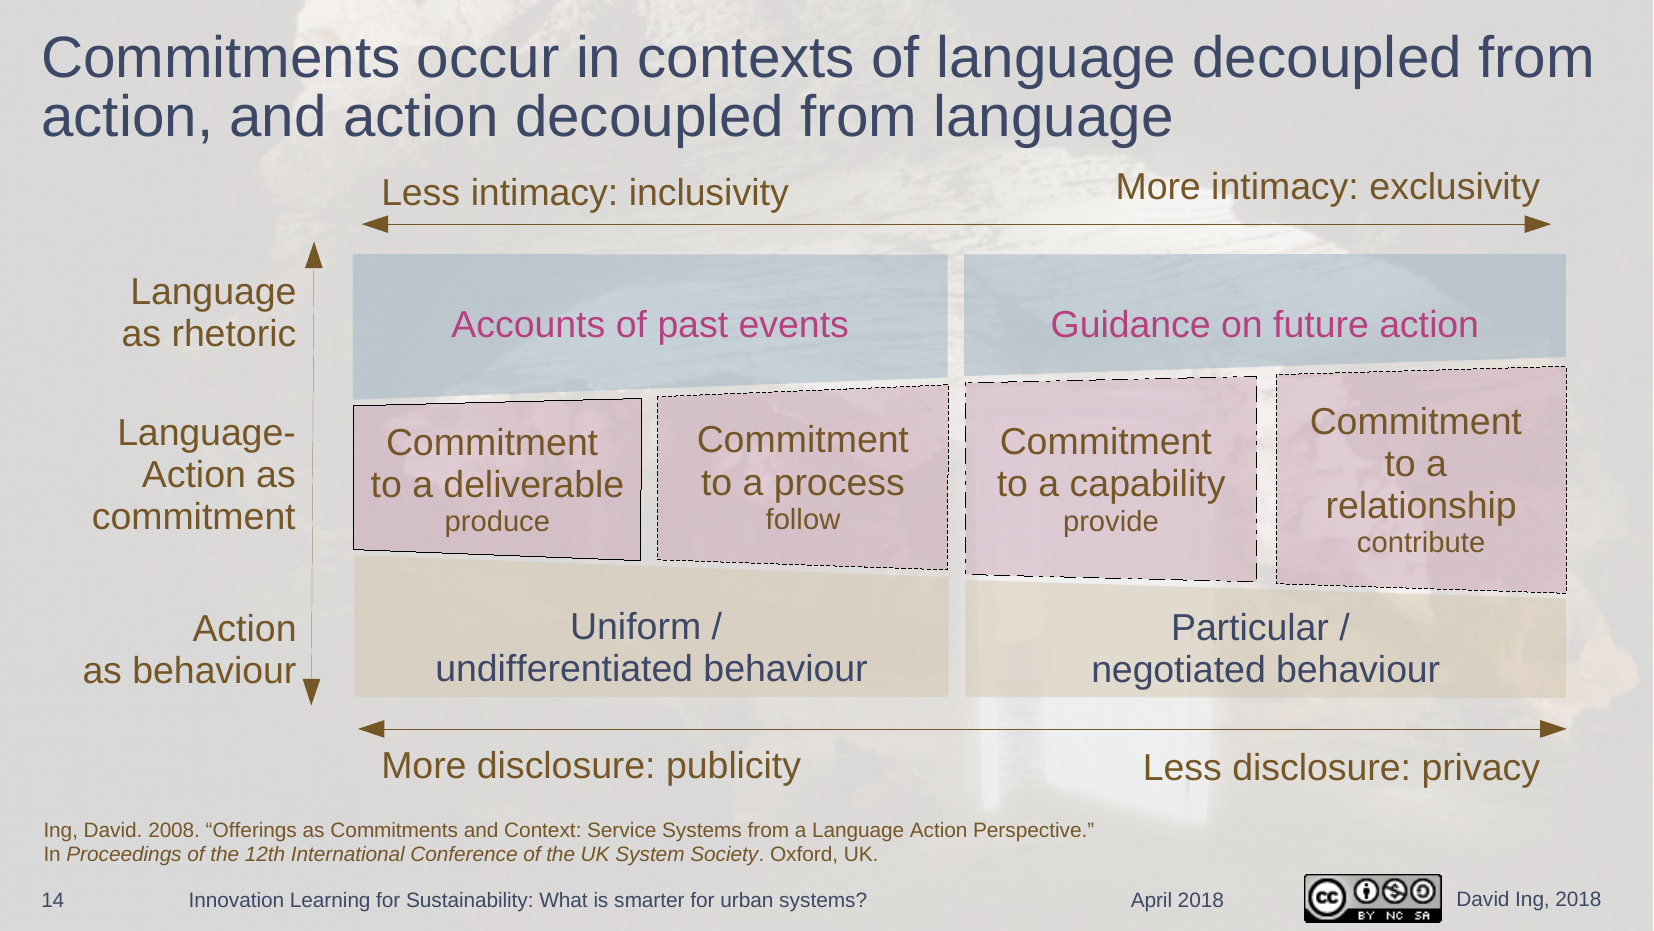

# Commitments occur in contexts of language decoupled from action, and action decoupled from language
More intimacy: exclusivity
Less intimacy: inclusivity
Accounts of past events
Guidance on future action
Language
as rhetoric
Commitment
to a
relationship
contribute
Commitment
to a capability
provide
Commitment
to a process
follow
Language-Action as commitment
Commitment
to a deliverable
produce
Uniform /
undifferentiated behaviour
Particular /
negotiated behaviour
Action
as behaviour
More disclosure: publicity
Less disclosure: privacy
Ing, David. 2008. “Offerings as Commitments and Context: Service Systems from a Language Action Perspective.”
In Proceedings of the 12th International Conference of the UK System Society. Oxford, UK.
Innovation Learning for Sustainability: What is smarter for urban systems?
April 2018
14